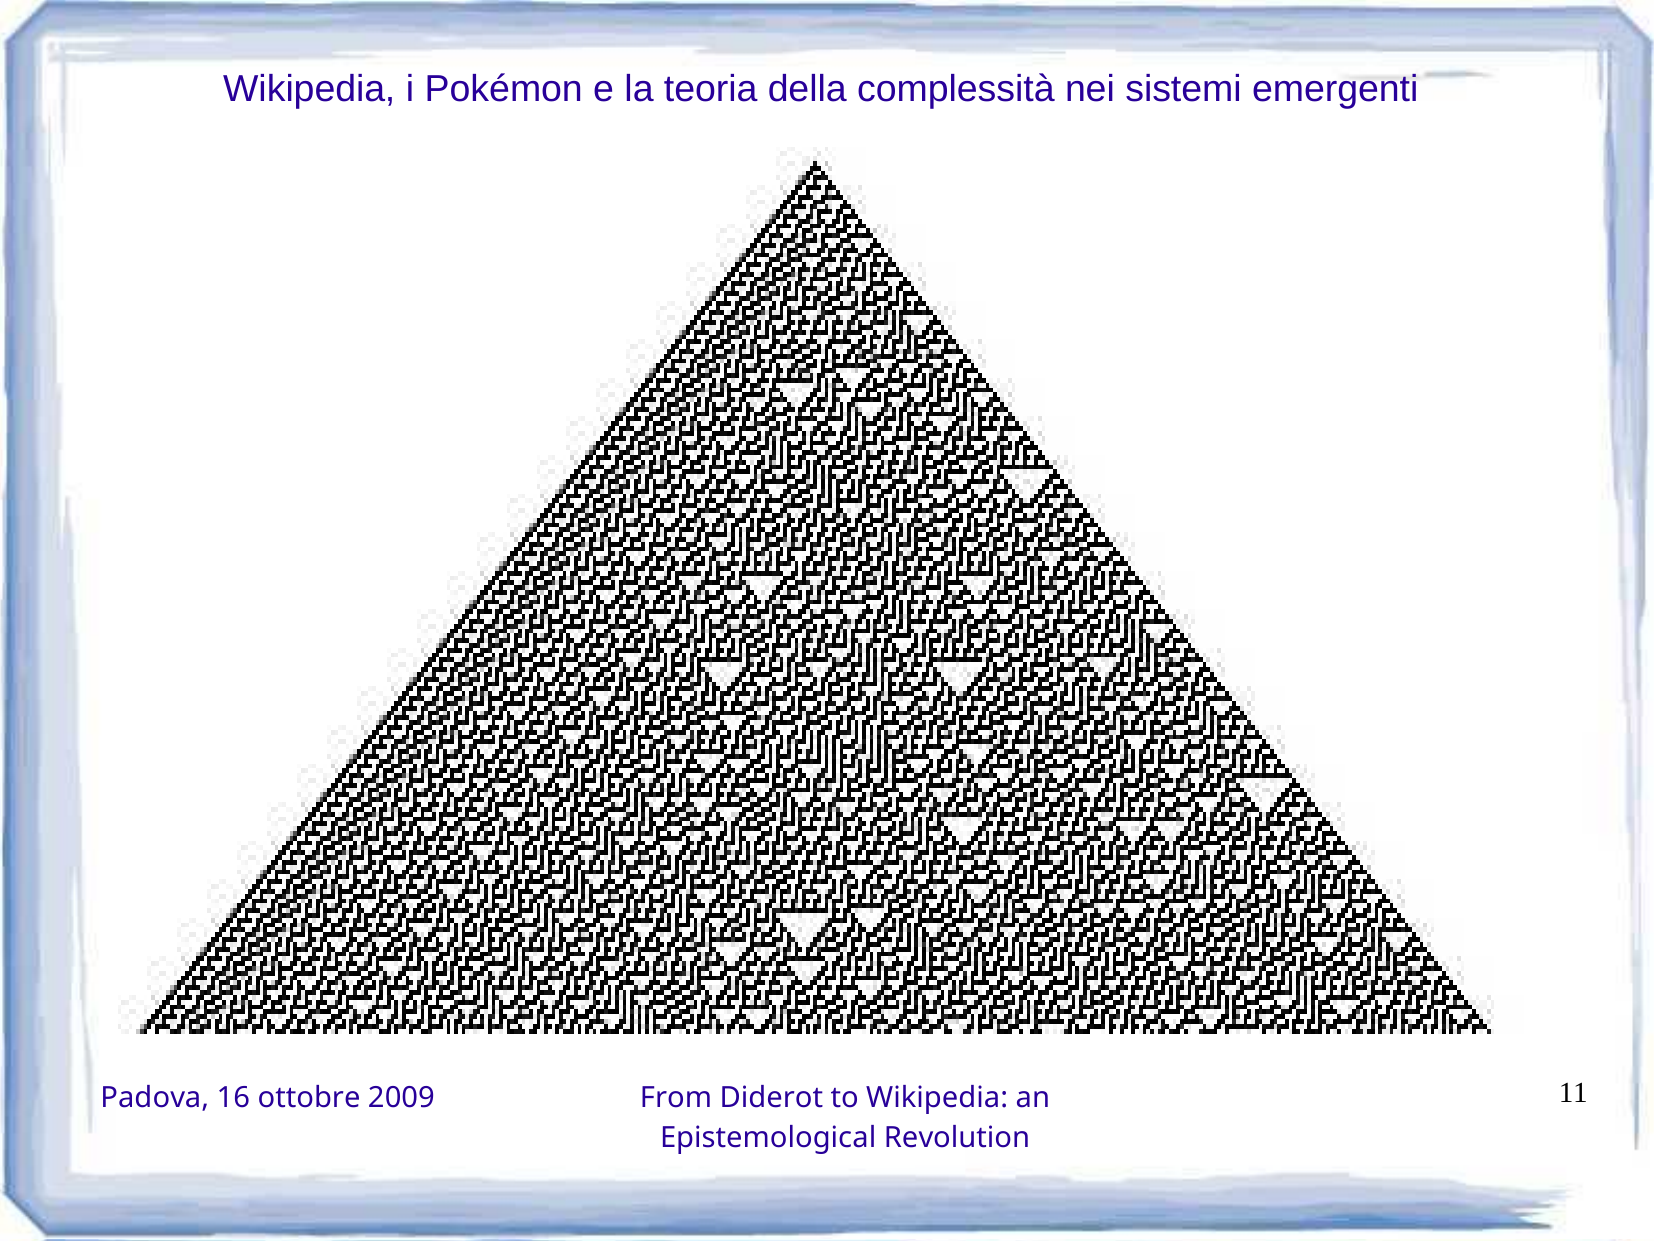

# Wikipedia, i Pokémon e la teoria della complessità nei sistemi emergenti
Diderot : Wikipedia = XVIII secolo : XXI secolo
11